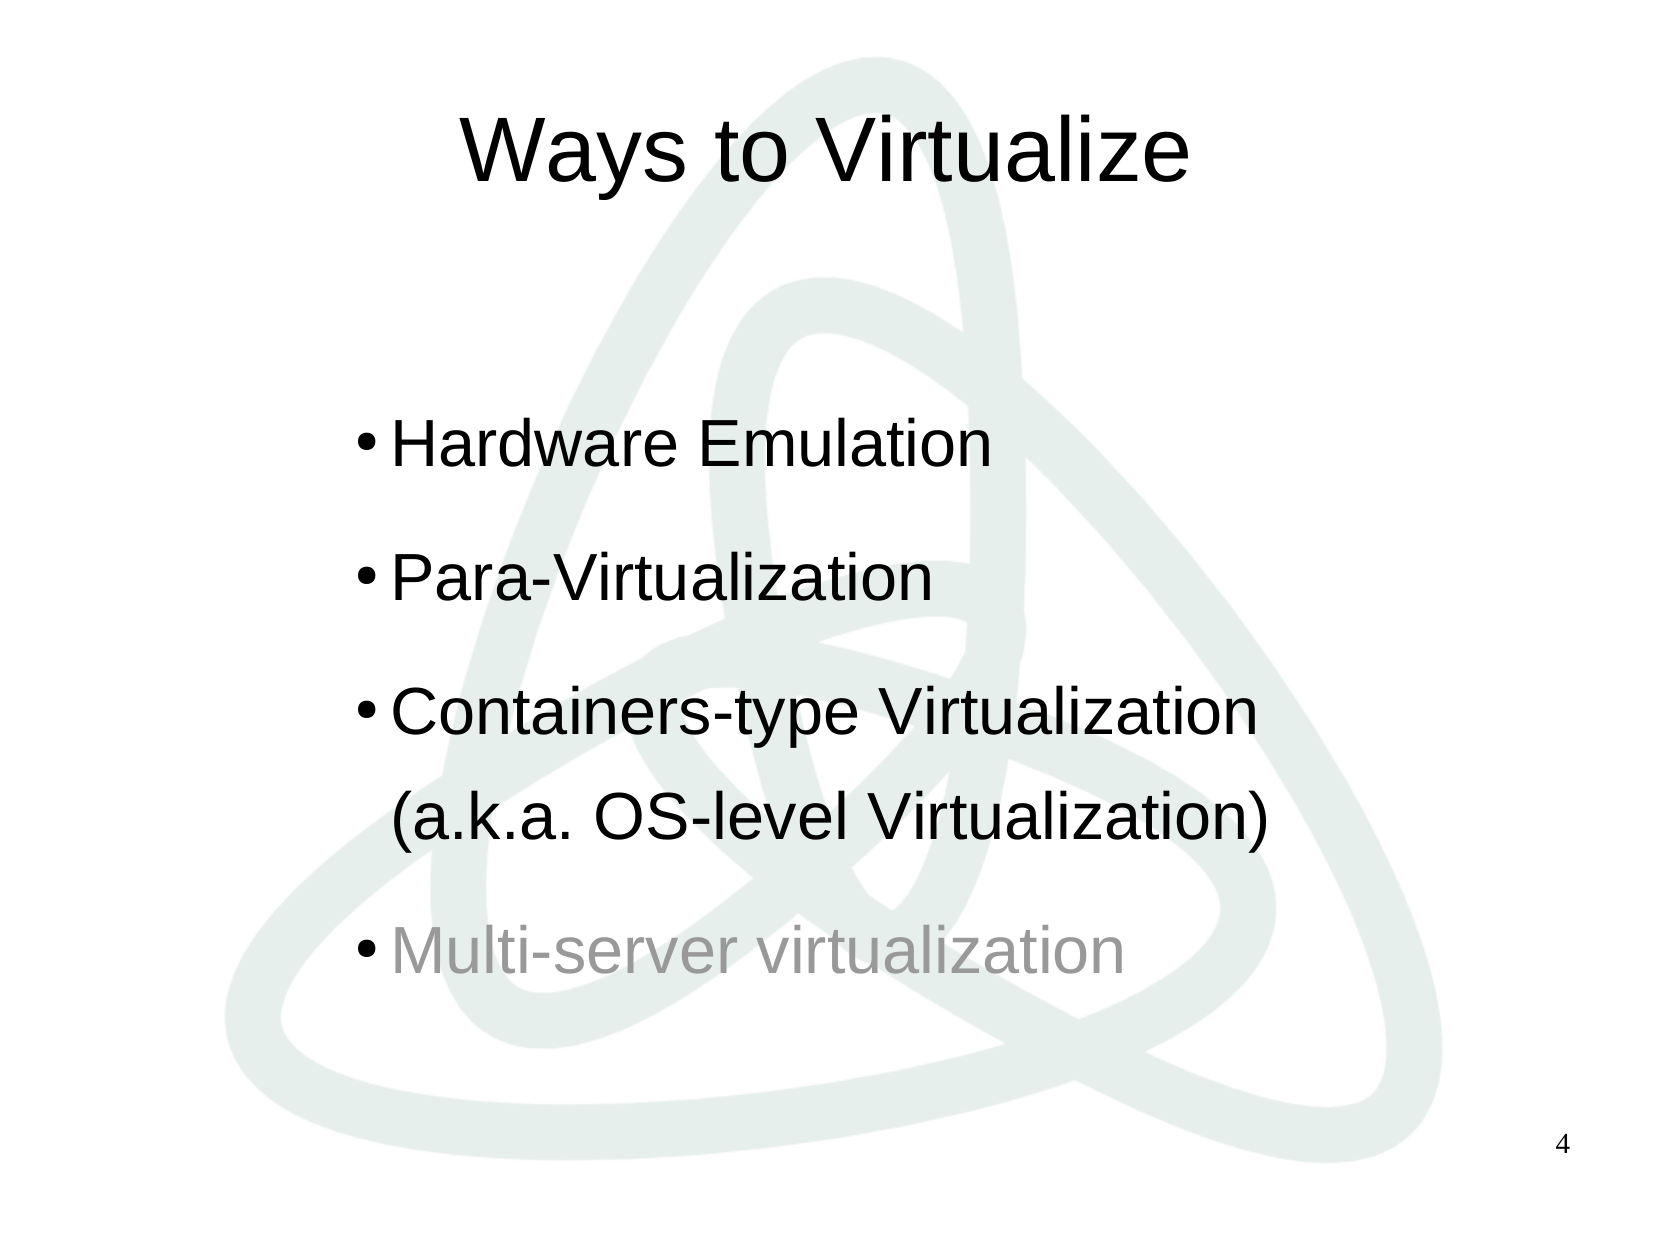

# Ways to Virtualize
Hardware Emulation
Para-Virtualization
Containers-type Virtualization
(a.k.a. OS-level Virtualization)
Multi-server virtualization